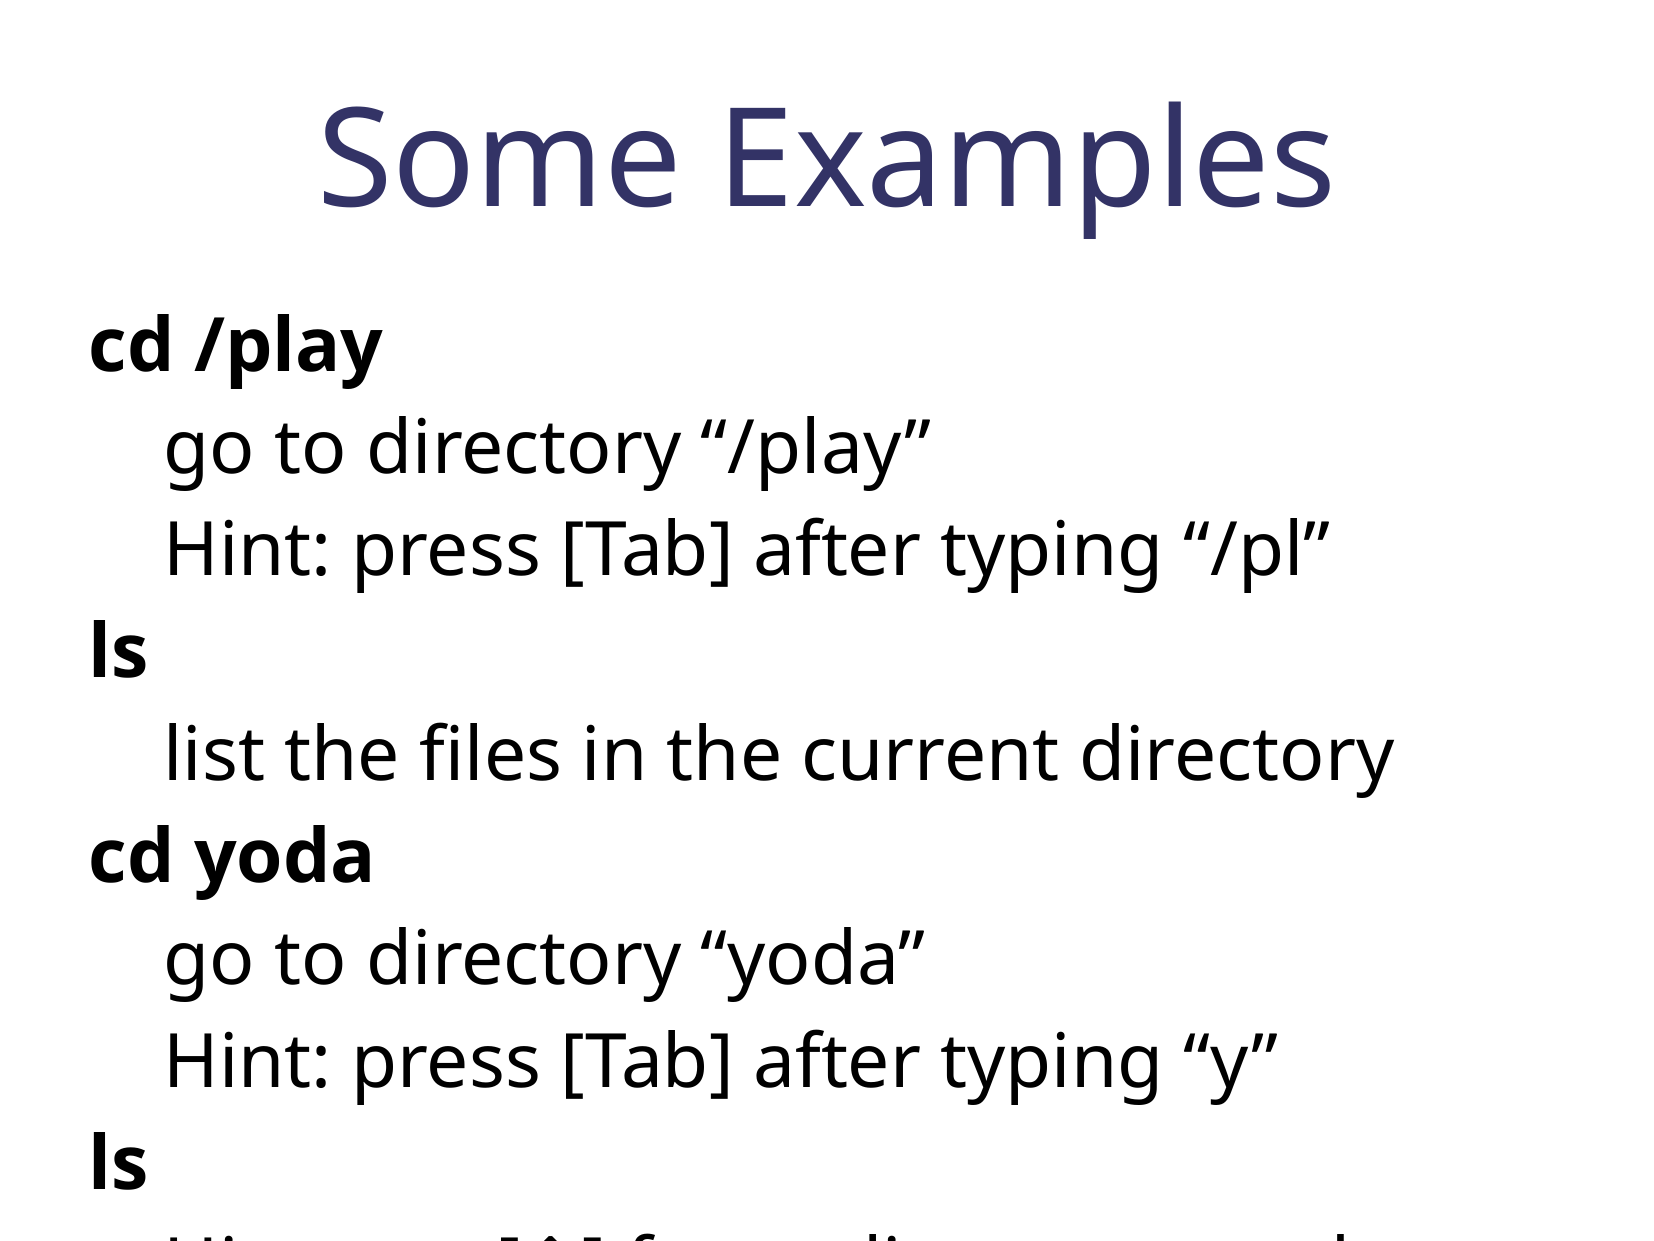

# Some Examples
cd /play
	go to directory “/play”
	Hint: press [Tab] after typing “/pl”
ls
	list the files in the current directory
cd yoda
	go to directory “yoda”
	Hint: press [Tab] after typing “y”
ls
	Hint: use [↑] for earlier commands